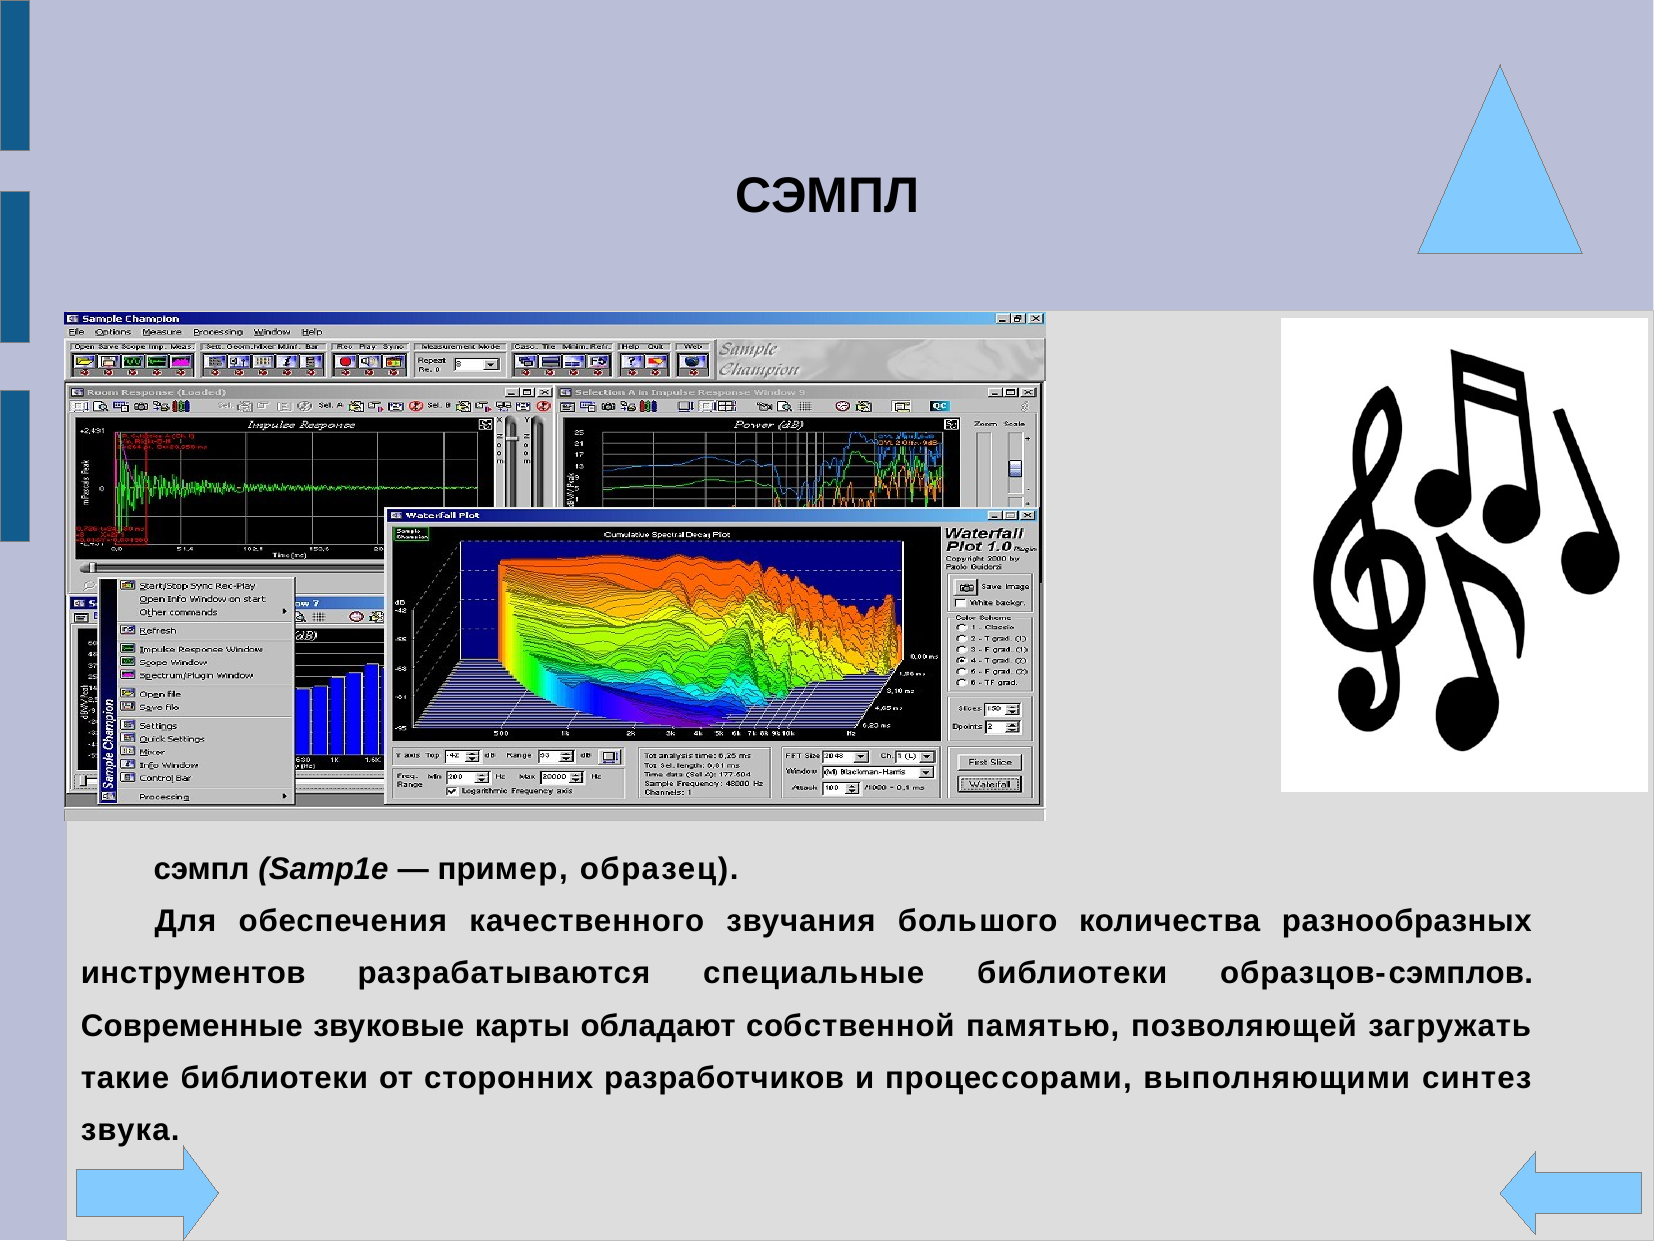

# СЭМПЛ
сэмпл (Sатр1е — пример, образец).
Для обеспечения качественного звучания большого количества разнообразных инструментов разрабатываются специальные библиотеки образцов-сэмплов. Современные звуковые карты обладают собственной памятью, позволяющей загружать такие библиотеки от сторонних разработчиков и процессорами, выполняющими синтез звука.